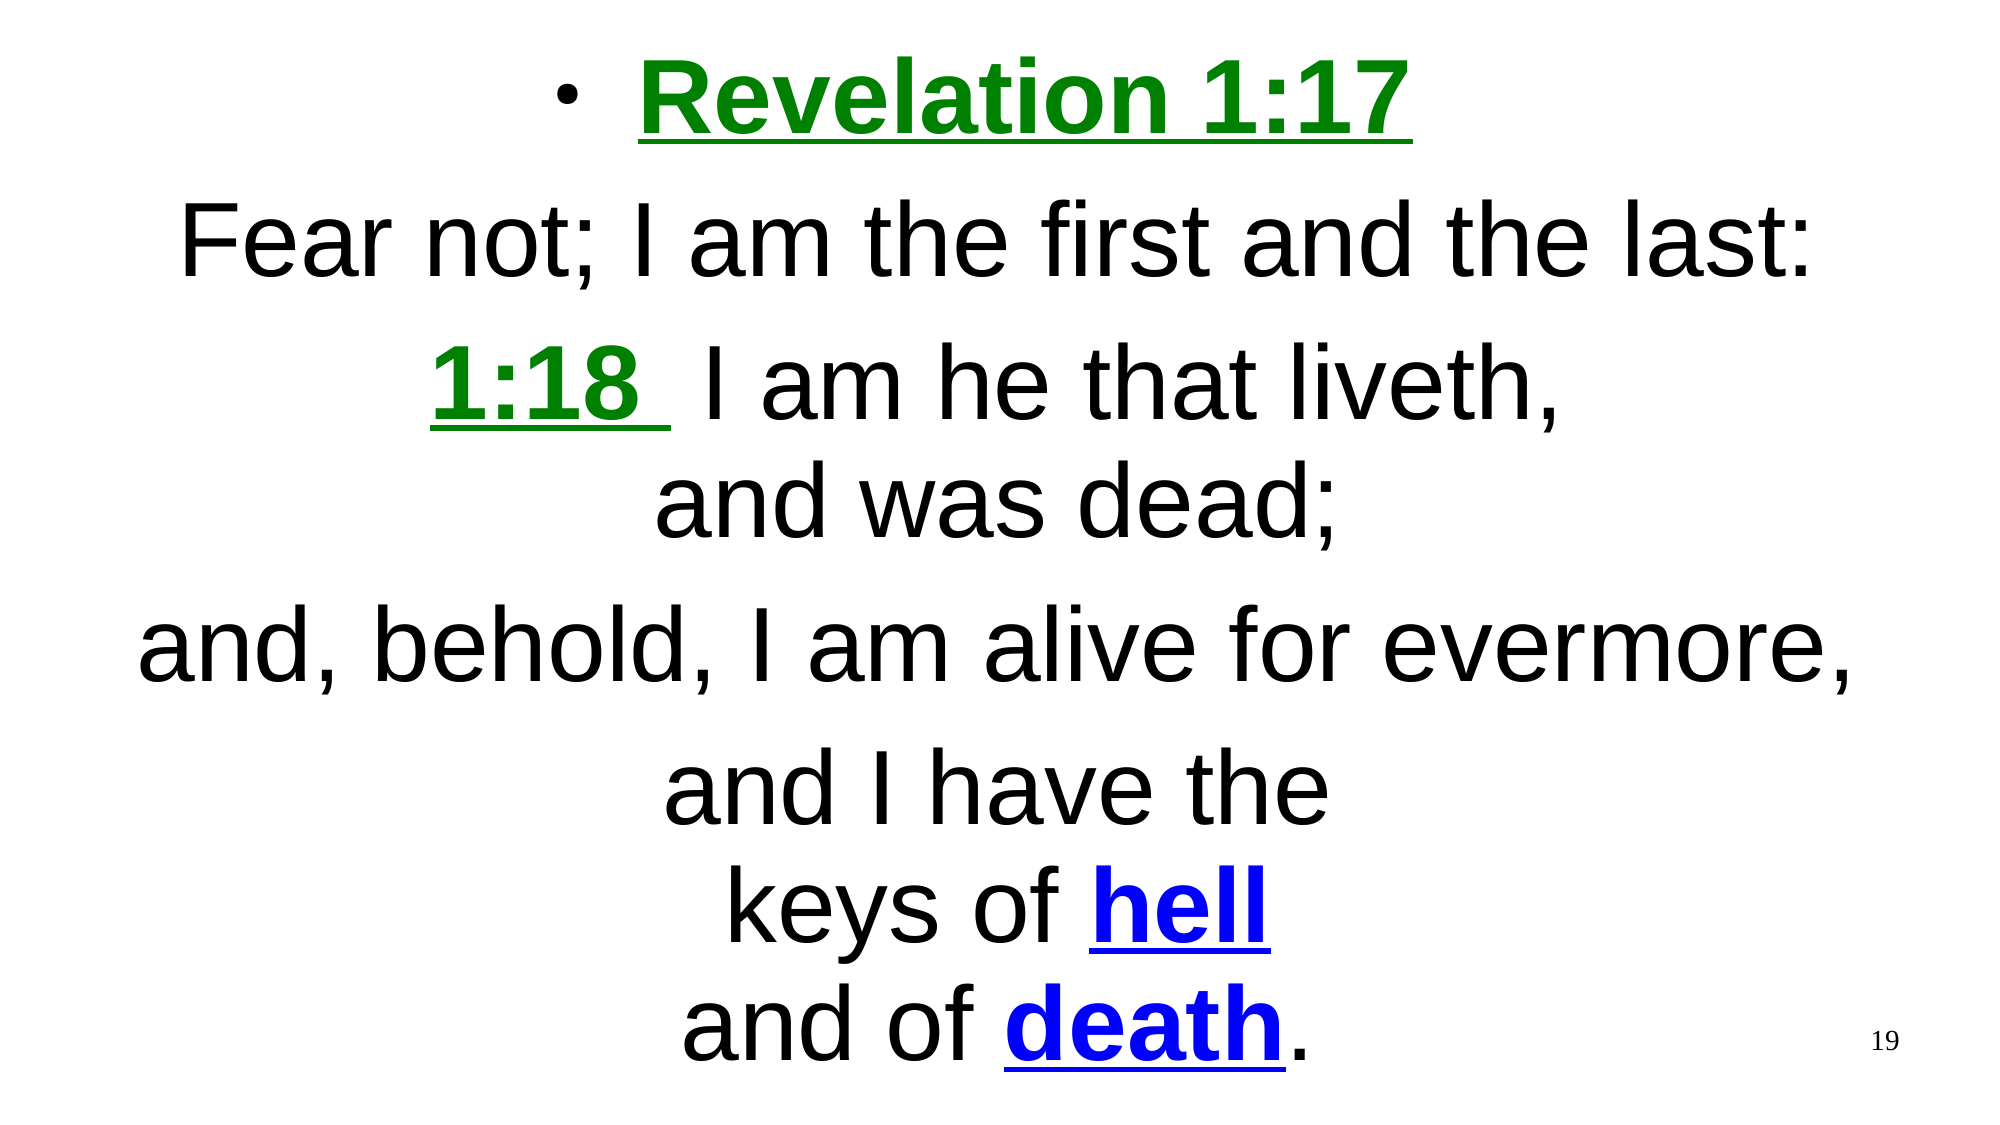

# Revelation 1:17
Fear not; I am the first and the last:
1:18  I am he that liveth,
and was dead;
and, behold, I am alive for evermore,
and I have the
keys of hell
and of death.
19